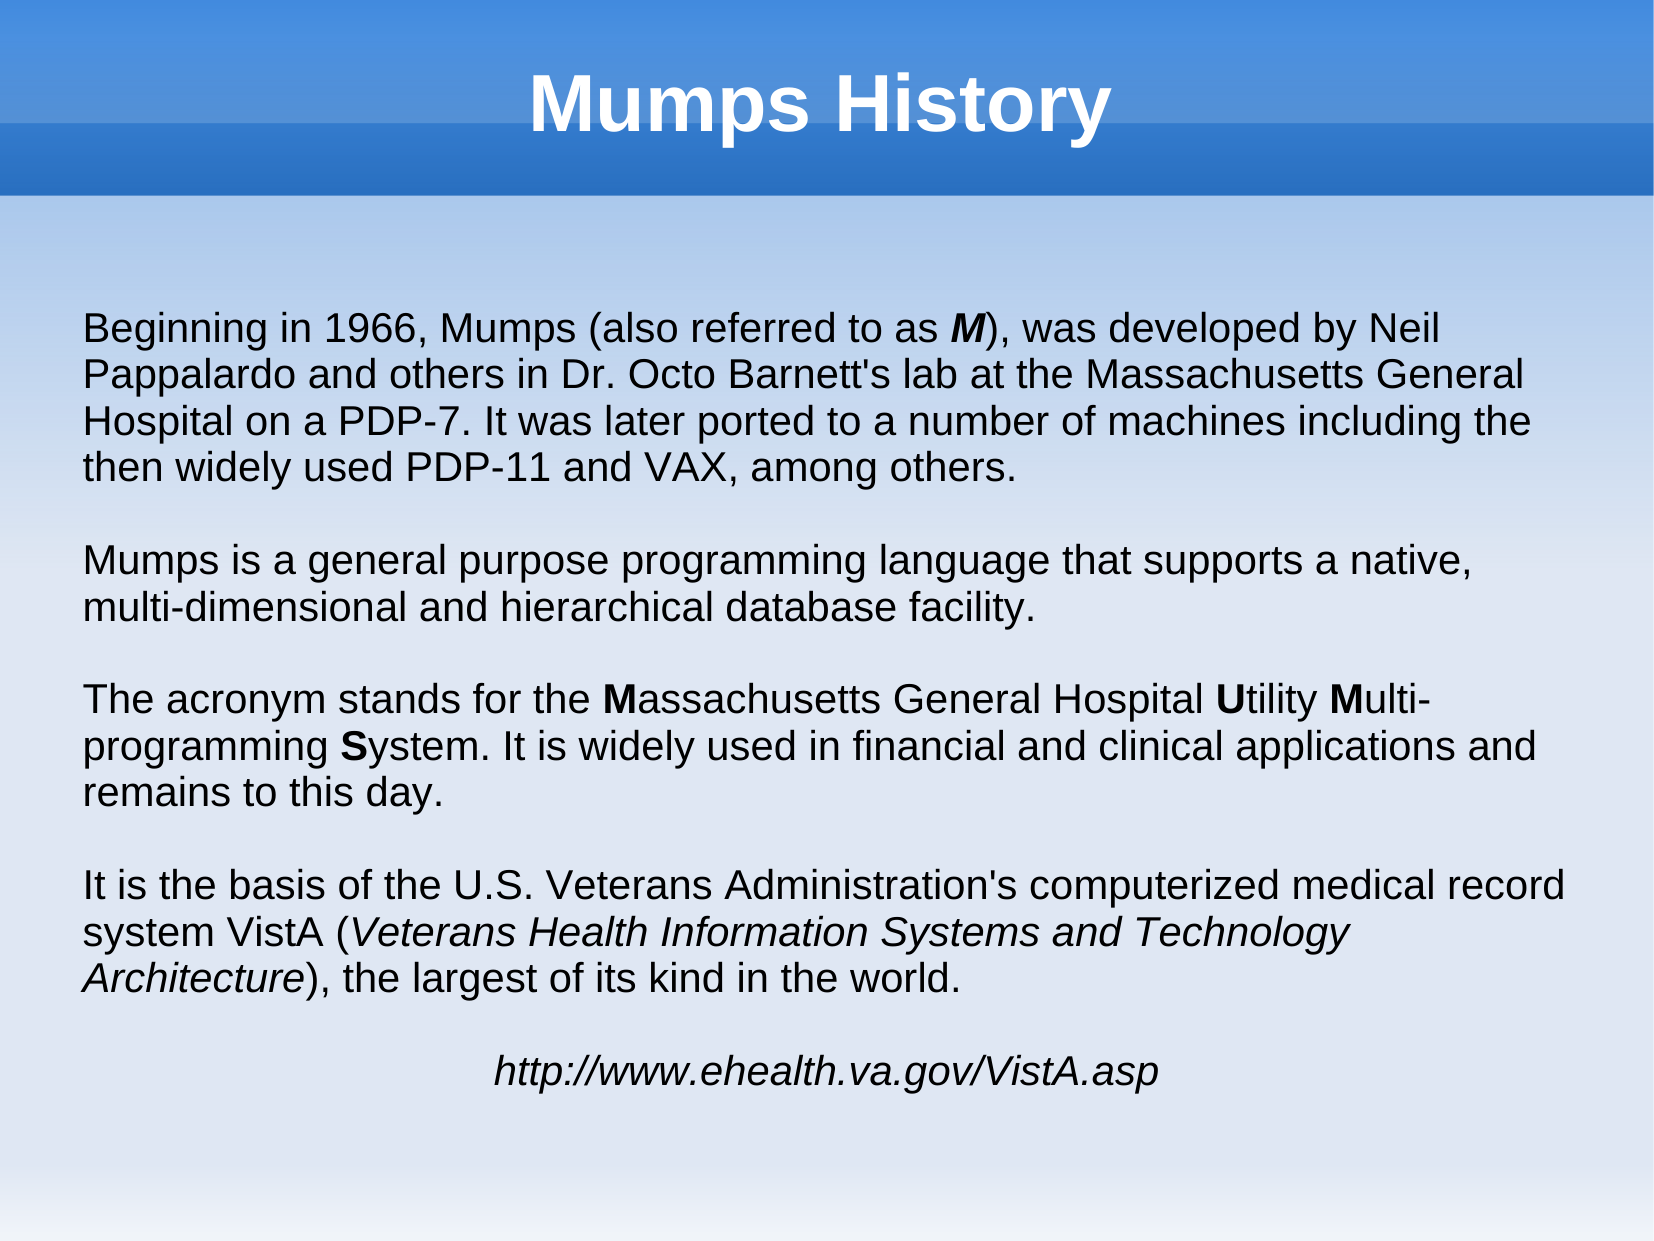

# Mumps History
Beginning in 1966, Mumps (also referred to as M), was developed by Neil Pappalardo and others in Dr. Octo Barnett's lab at the Massachusetts General Hospital on a PDP-7. It was later ported to a number of machines including the then widely used PDP-11 and VAX, among others.
Mumps is a general purpose programming language that supports a native, multi-dimensional and hierarchical database facility.
The acronym stands for the Massachusetts General Hospital Utility Multi-programming System. It is widely used in financial and clinical applications and remains to this day.
It is the basis of the U.S. Veterans Administration's computerized medical record system VistA (Veterans Health Information Systems and Technology Architecture), the largest of its kind in the world.
http://www.ehealth.va.gov/VistA.asp